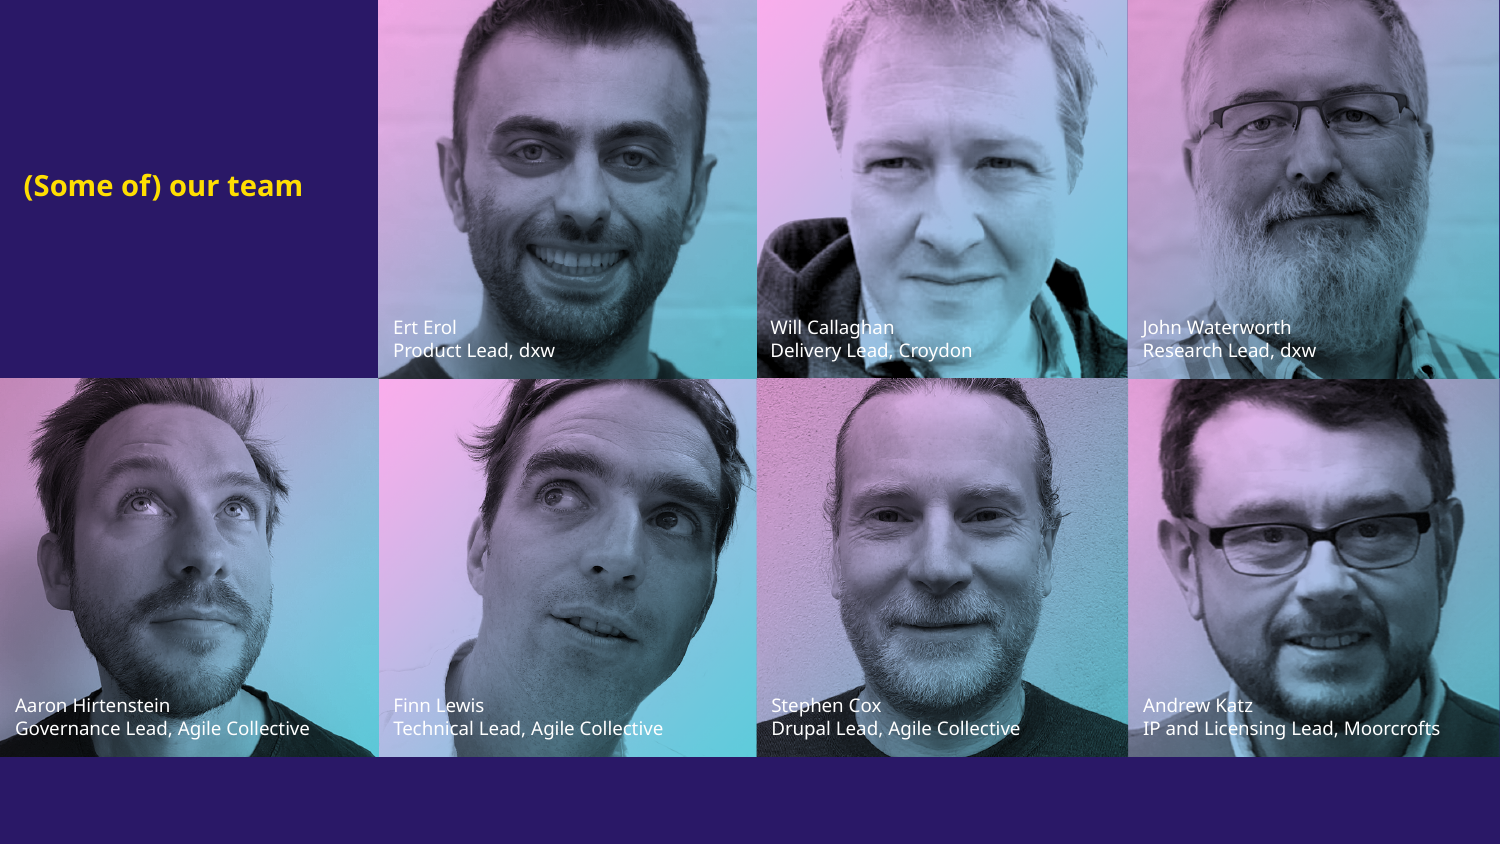

(Some of) our team
Ert Erol
Product Lead, dxw
Will Callaghan
Delivery Lead, Croydon
John Waterworth
Research Lead, dxw
Stephen Cox
Drupal Lead, Agile Collective
Aaron Hirtenstein
Governance Lead, Agile Collective
Finn Lewis
Technical Lead, Agile Collective
Andrew Katz
IP and Licensing Lead, Moorcrofts